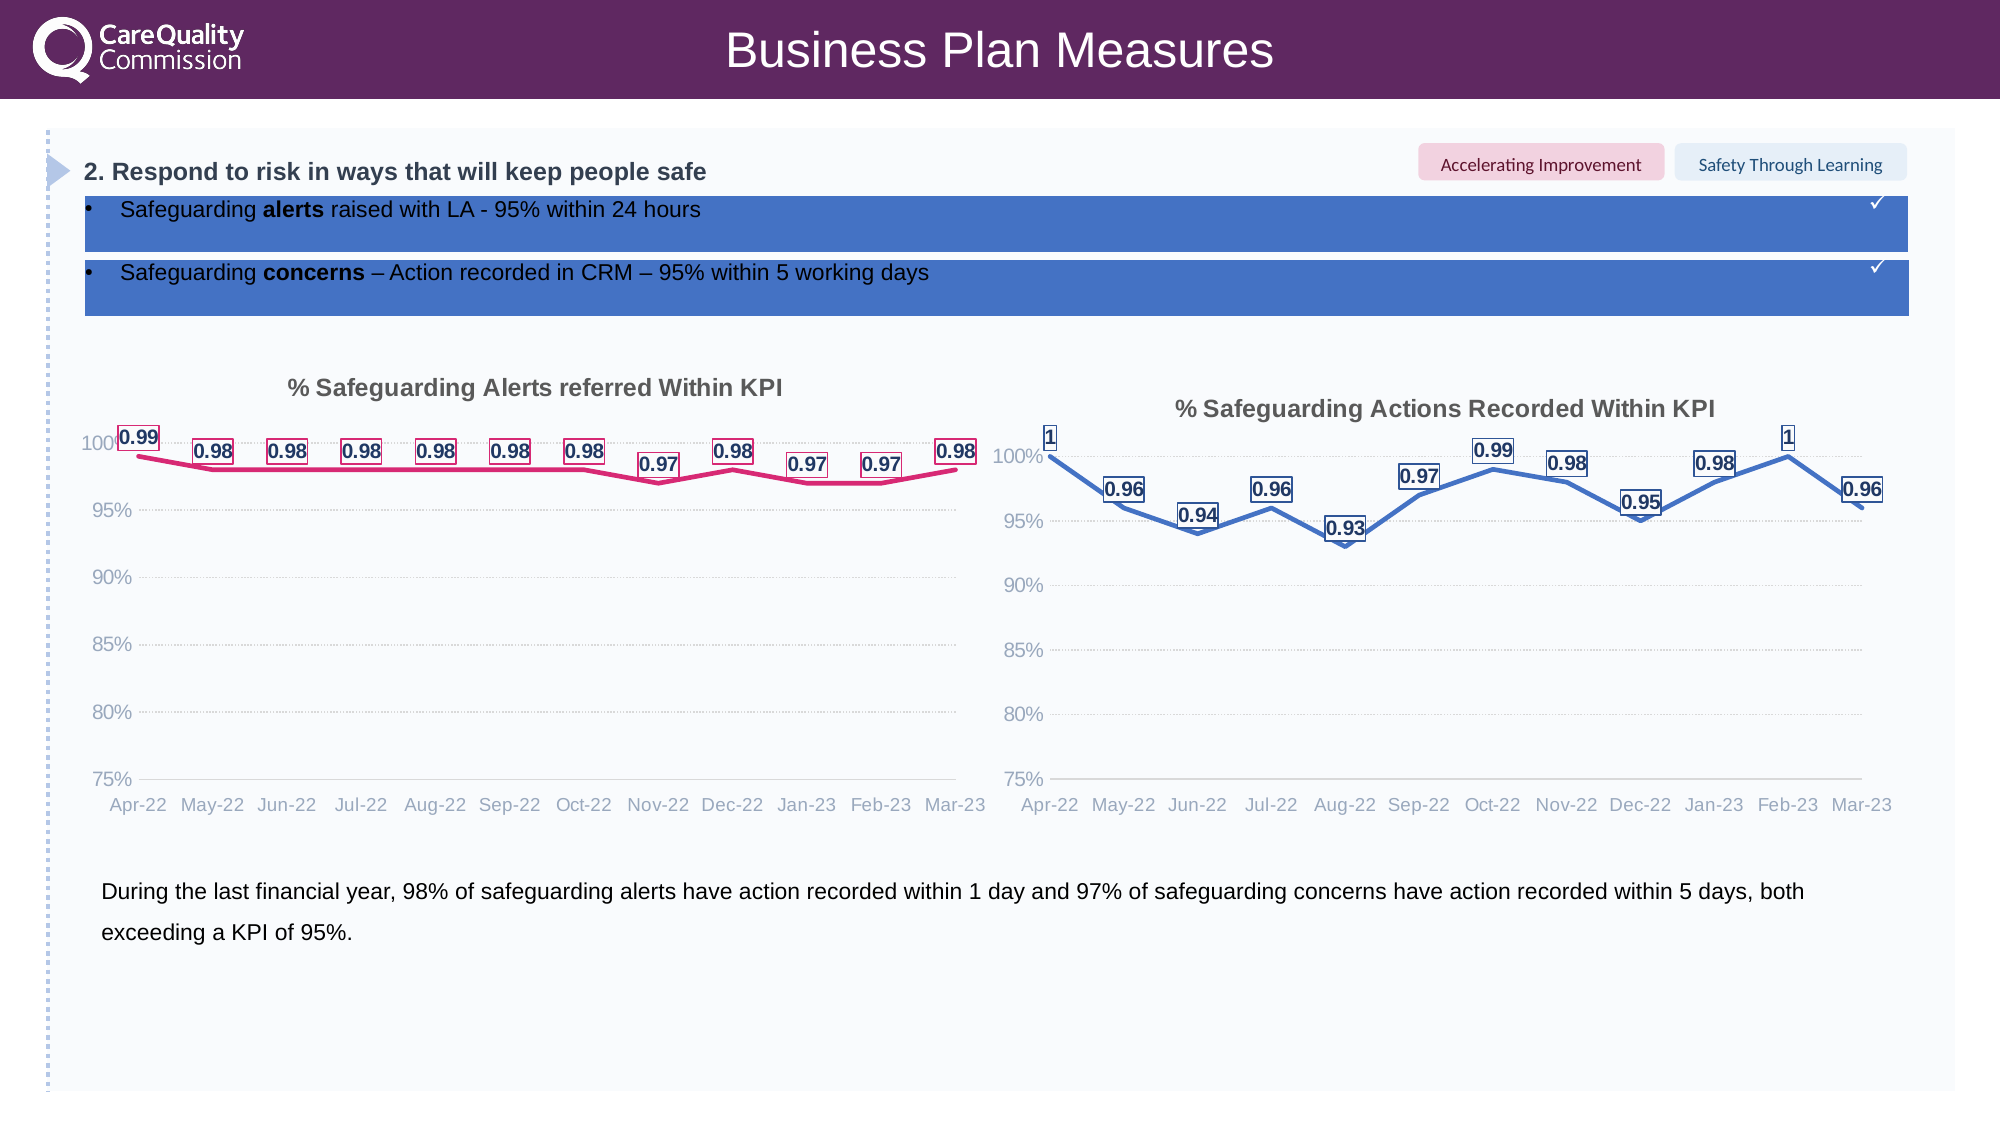

Business Plan Measures
Accelerating Improvement
Safety Through Learning
2. Respond to risk in ways that will keep people safe
| Safeguarding alerts raised with LA - 95% within 24 hours |  |
| --- | --- |
| Safeguarding concerns – Action recorded in CRM – 95% within 5 working days |  |
| --- | --- |
### Chart: % Safeguarding Alerts referred Within KPI
| Category | % Alerts referred Within KPI |
|---|---|
| 44652 | 0.99 |
| 44682 | 0.98 |
| 44713 | 0.98 |
| 44743 | 0.98 |
| 44774 | 0.98 |
| 44805 | 0.98 |
| 44835 | 0.98 |
| 44866 | 0.97 |
| 44896 | 0.98 |
| 44927 | 0.97 |
| 44958 | 0.97 |
| 44986 | 0.98 |
### Chart: % Safeguarding Actions Recorded Within KPI
| Category | Series1 |
|---|---|
| 44652 | 1.0 |
| 44682 | 0.96 |
| 44713 | 0.94 |
| 44743 | 0.96 |
| 44774 | 0.93 |
| 44805 | 0.97 |
| 44835 | 0.99 |
| 44866 | 0.98 |
| 44896 | 0.95 |
| 44927 | 0.98 |
| 44958 | 1.0 |
| 44986 | 0.96 |During the last financial year, 98% of safeguarding alerts have action recorded within 1 day and 97% of safeguarding concerns have action recorded within 5 days, both exceeding a KPI of 95%.